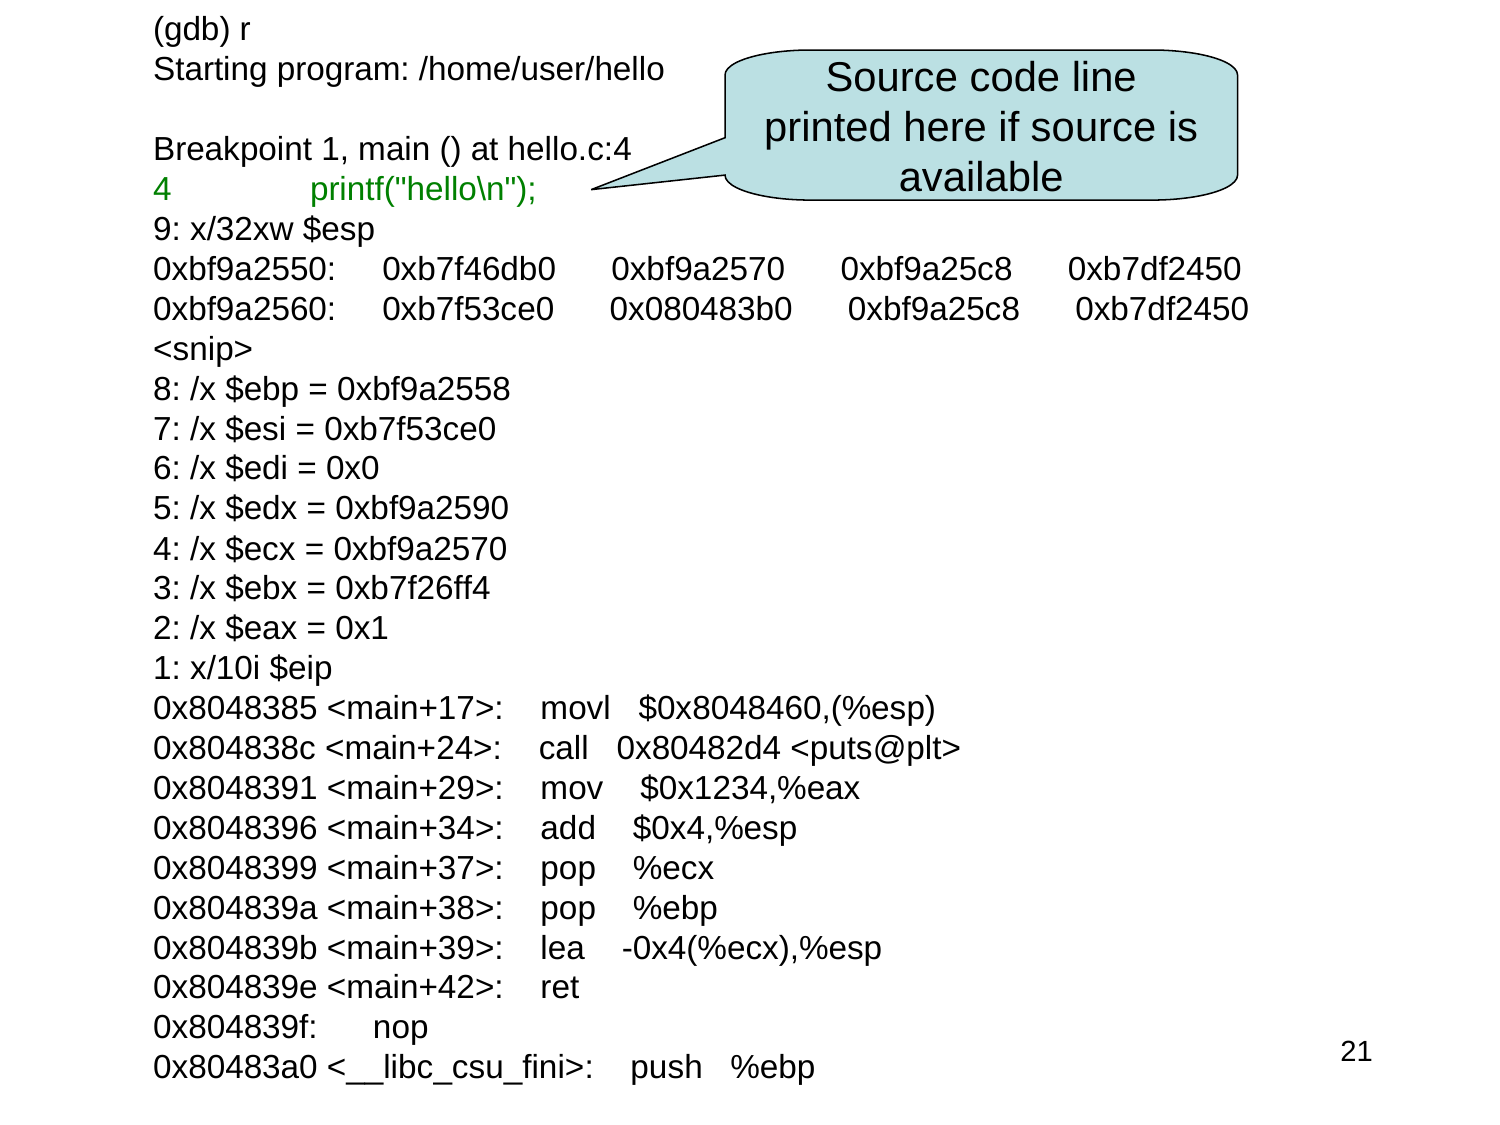

(gdb) r
Starting program: /home/user/hello
Breakpoint 1, main () at hello.c:4
4 printf("hello\n");
9: x/32xw $esp
0xbf9a2550: 0xb7f46db0 0xbf9a2570 0xbf9a25c8 0xb7df2450
0xbf9a2560: 0xb7f53ce0 0x080483b0 0xbf9a25c8 0xb7df2450
<snip>
8: /x $ebp = 0xbf9a2558
7: /x $esi = 0xb7f53ce0
6: /x $edi = 0x0
5: /x $edx = 0xbf9a2590
4: /x $ecx = 0xbf9a2570
3: /x $ebx = 0xb7f26ff4
2: /x $eax = 0x1
1: x/10i $eip
0x8048385 <main+17>: movl $0x8048460,(%esp)
0x804838c <main+24>: call 0x80482d4 <puts@plt>
0x8048391 <main+29>: mov $0x1234,%eax
0x8048396 <main+34>: add $0x4,%esp
0x8048399 <main+37>: pop %ecx
0x804839a <main+38>: pop %ebp
0x804839b <main+39>: lea -0x4(%ecx),%esp
0x804839e <main+42>: ret
0x804839f: nop
0x80483a0 <__libc_csu_fini>: push %ebp
Source code line printed here if source is available
# Example run with commands file